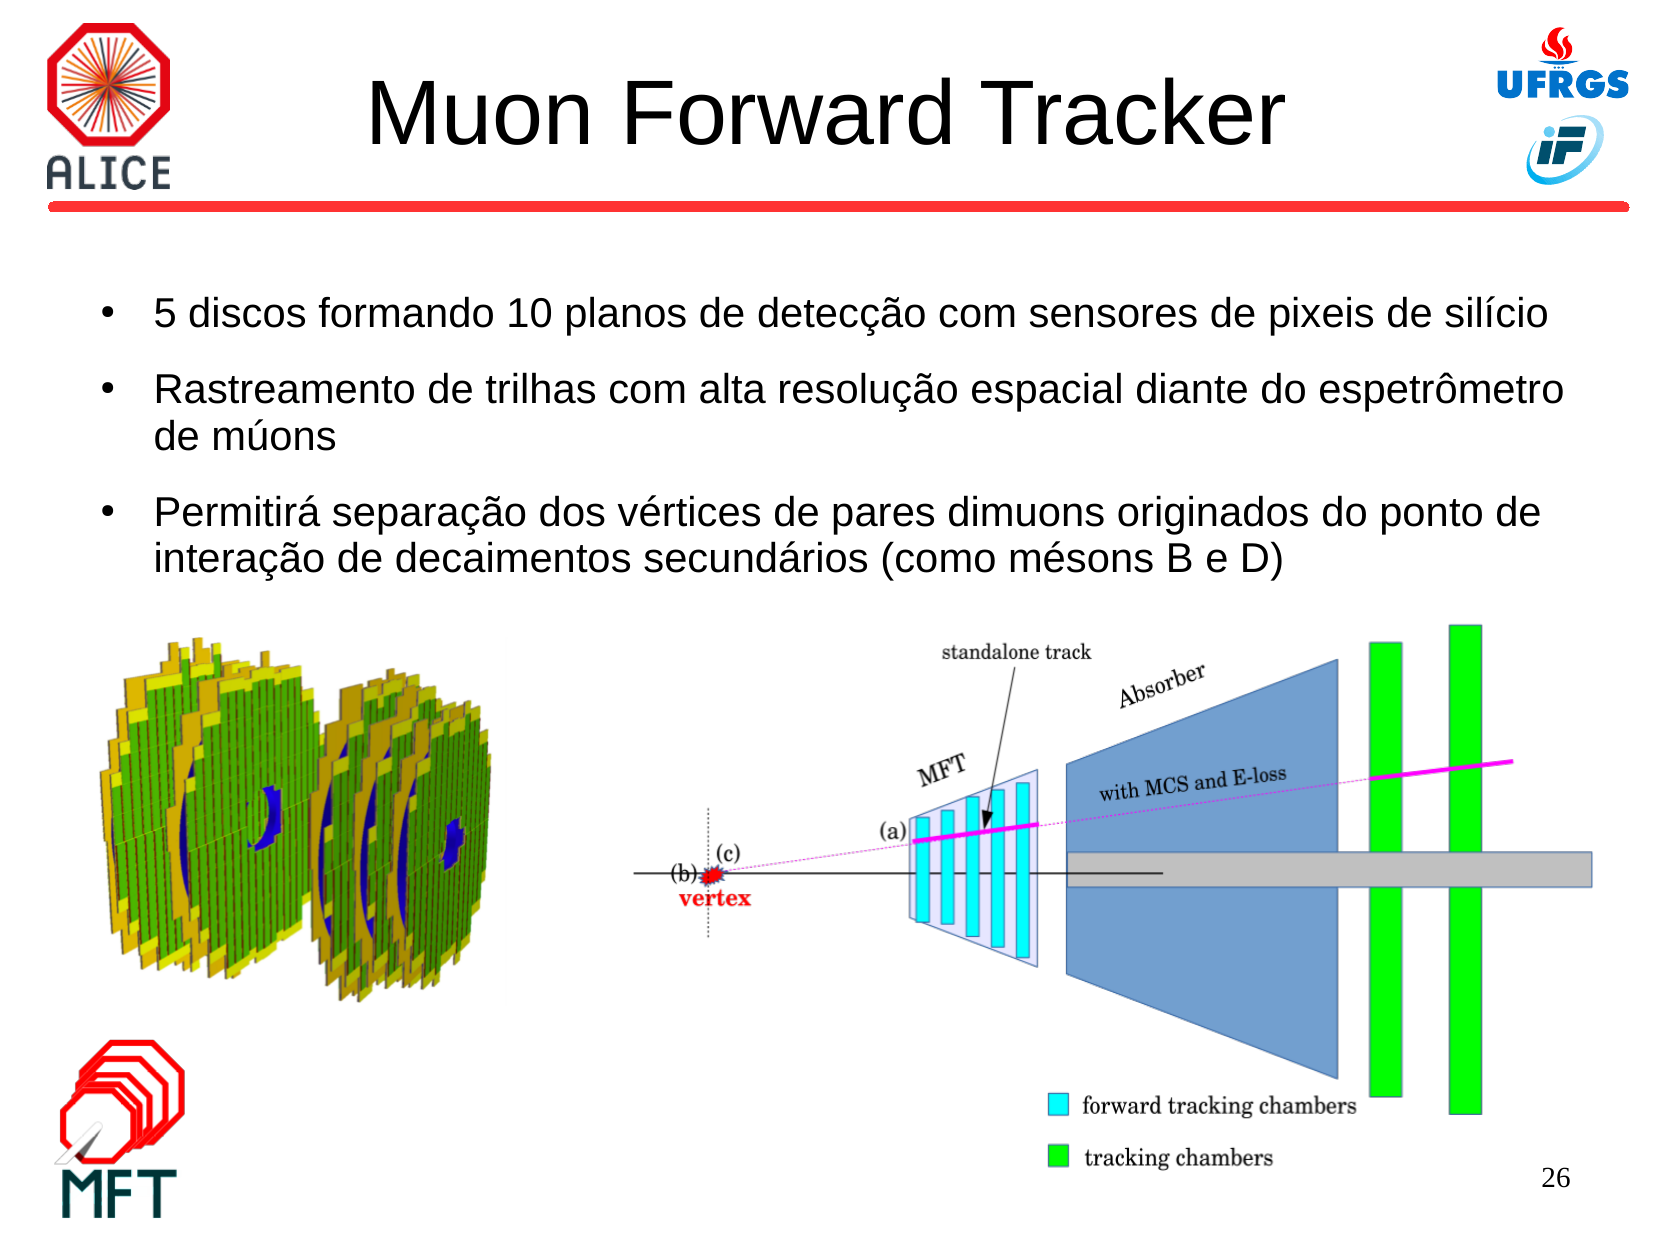

# Muon Forward Tracker
5 discos formando 10 planos de detecção com sensores de pixeis de silício
Rastreamento de trilhas com alta resolução espacial diante do espetrômetro de múons
Permitirá separação dos vértices de pares dimuons originados do ponto de interação de decaimentos secundários (como mésons B e D)
26